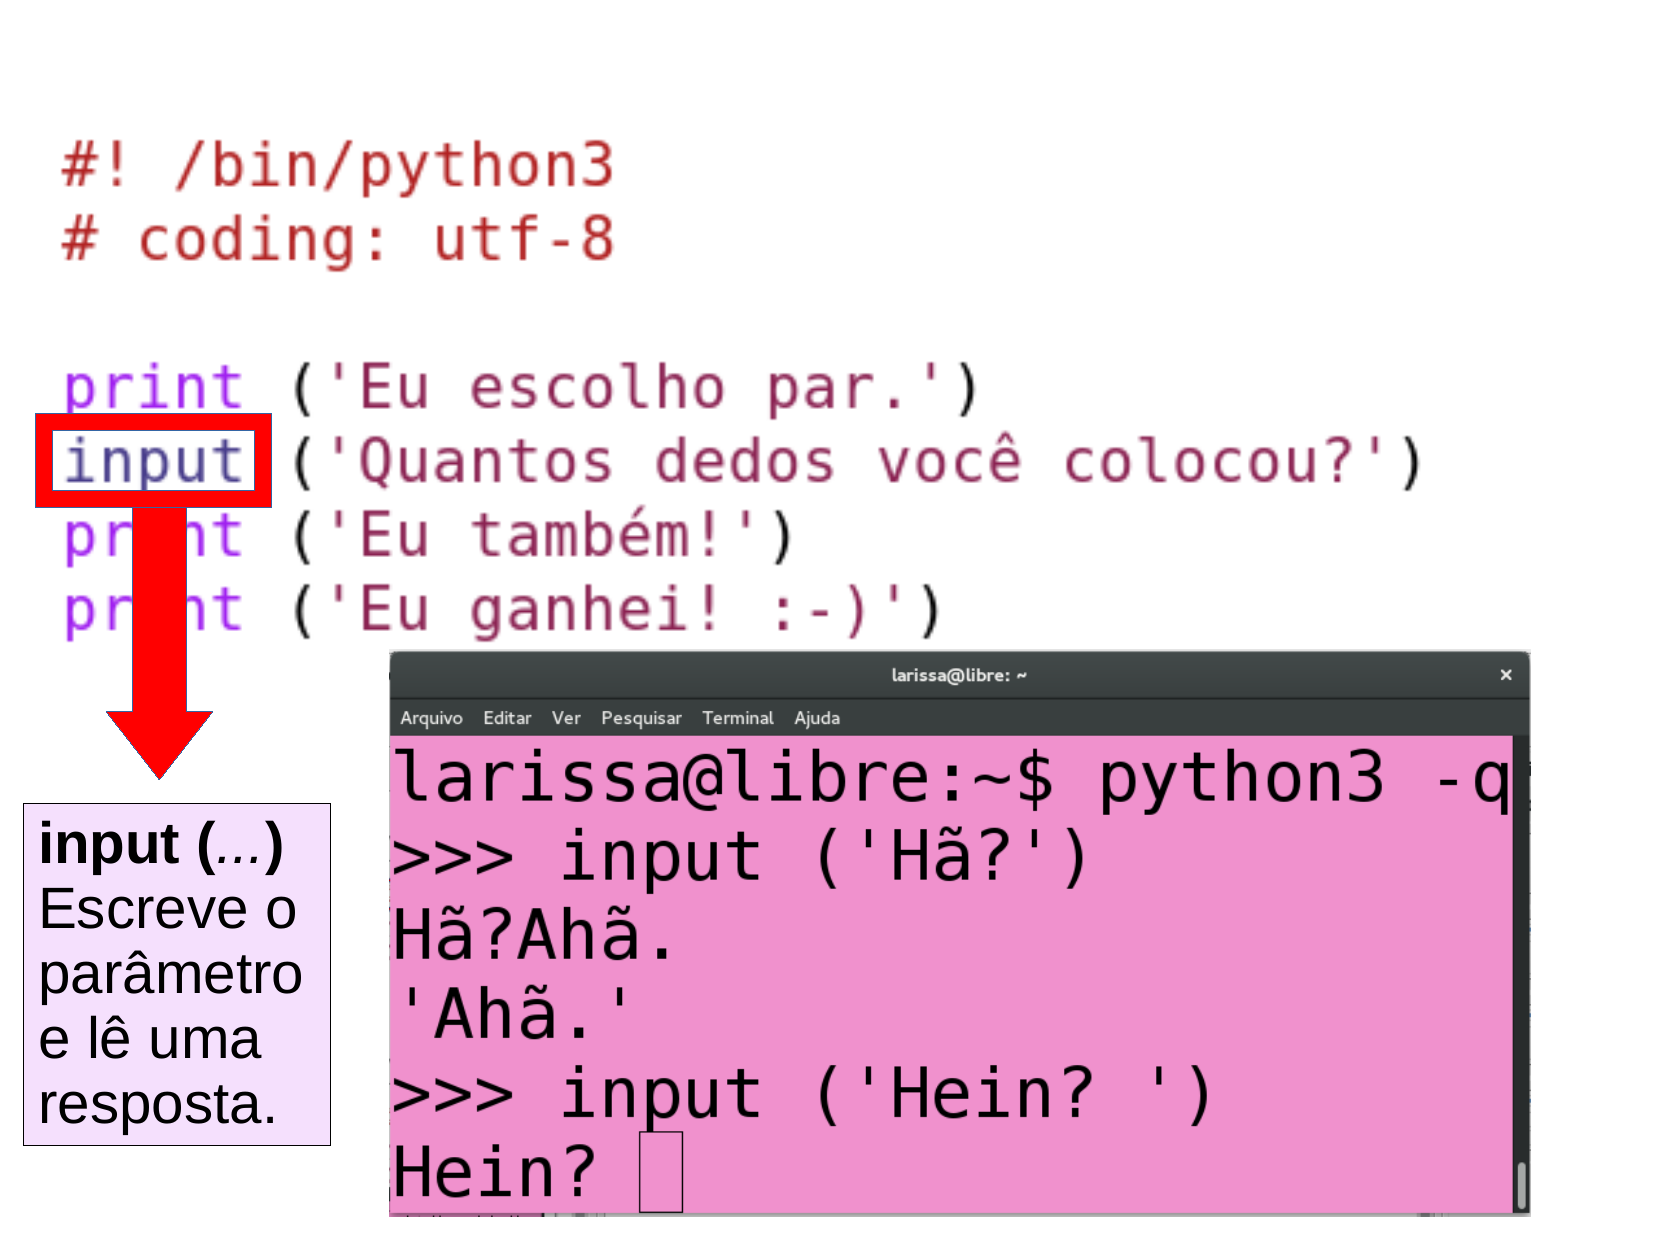

#
input (...)
Escreve o parâmetro e lê uma resposta.